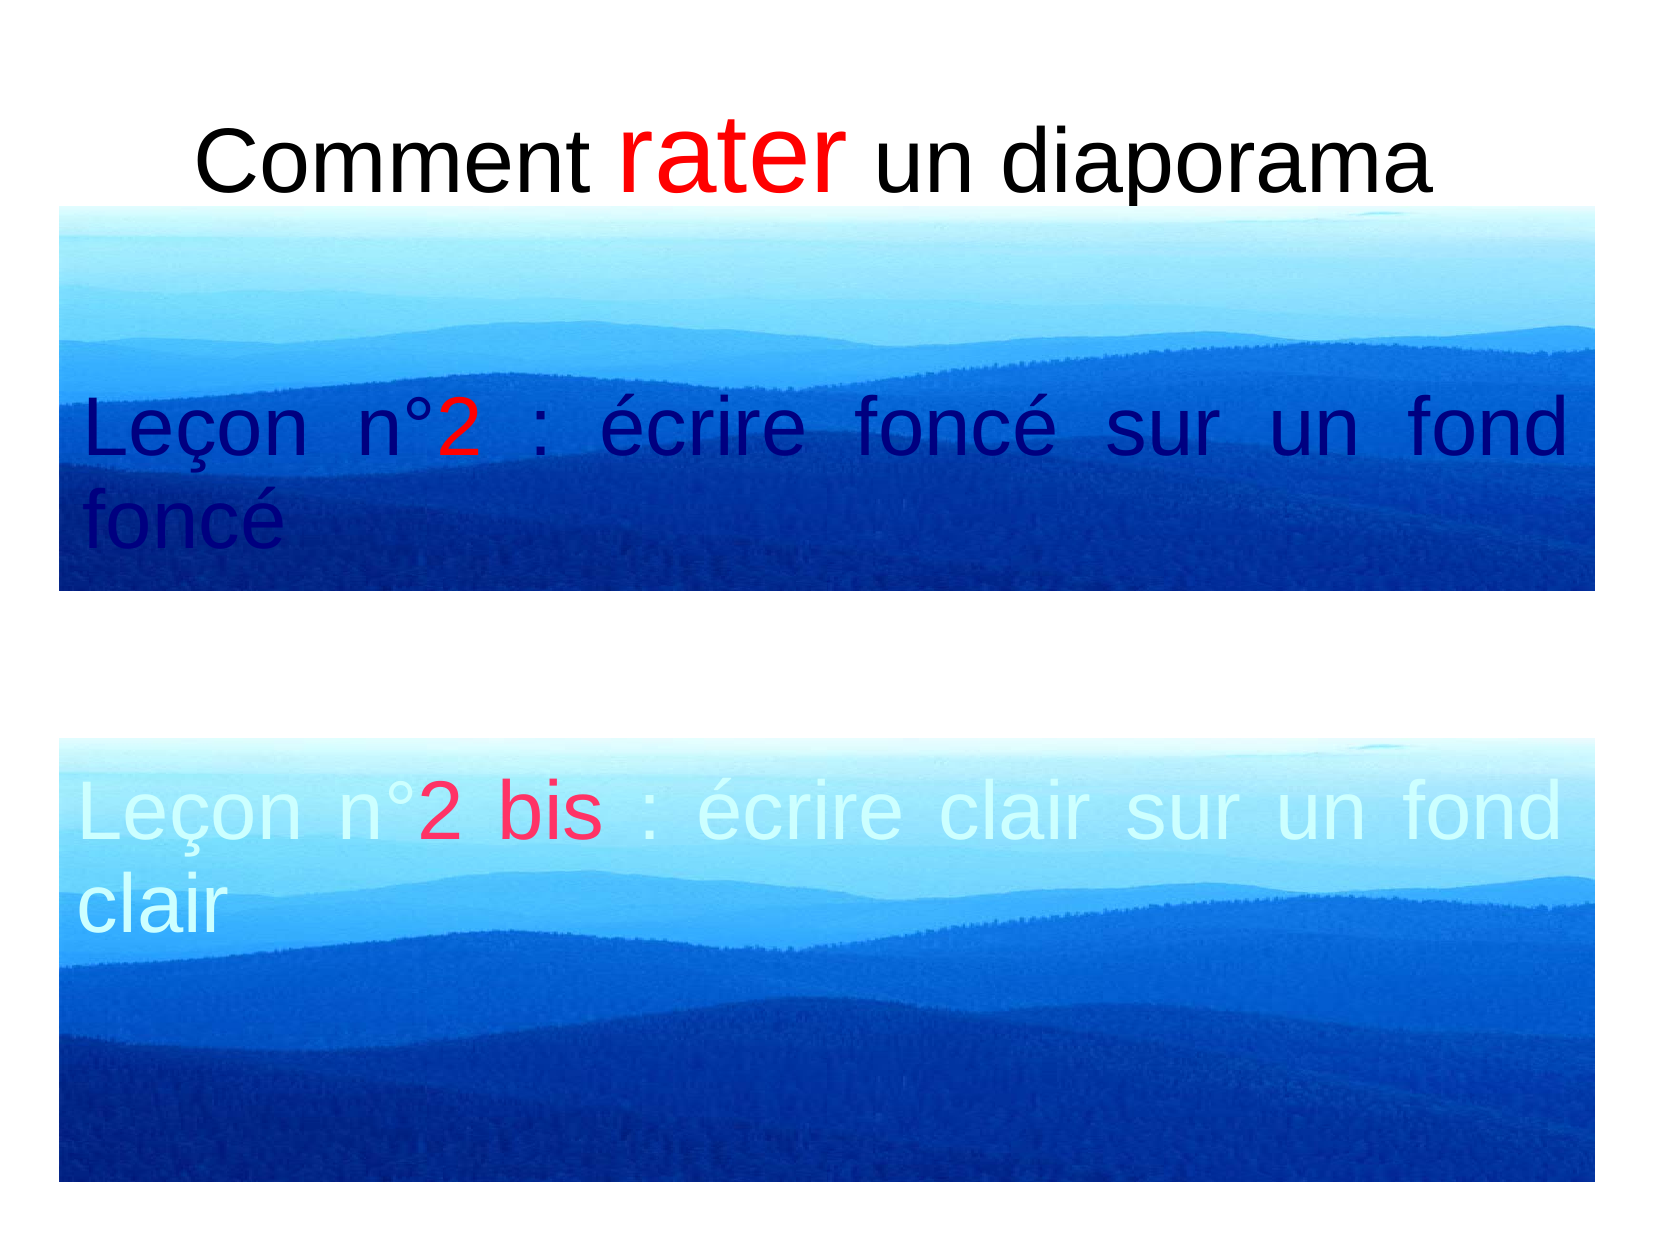

# Comment rater un diaporama
Leçon n°2 : écrire foncé sur un fond foncé
Leçon n°2 bis : écrire clair sur un fond clair